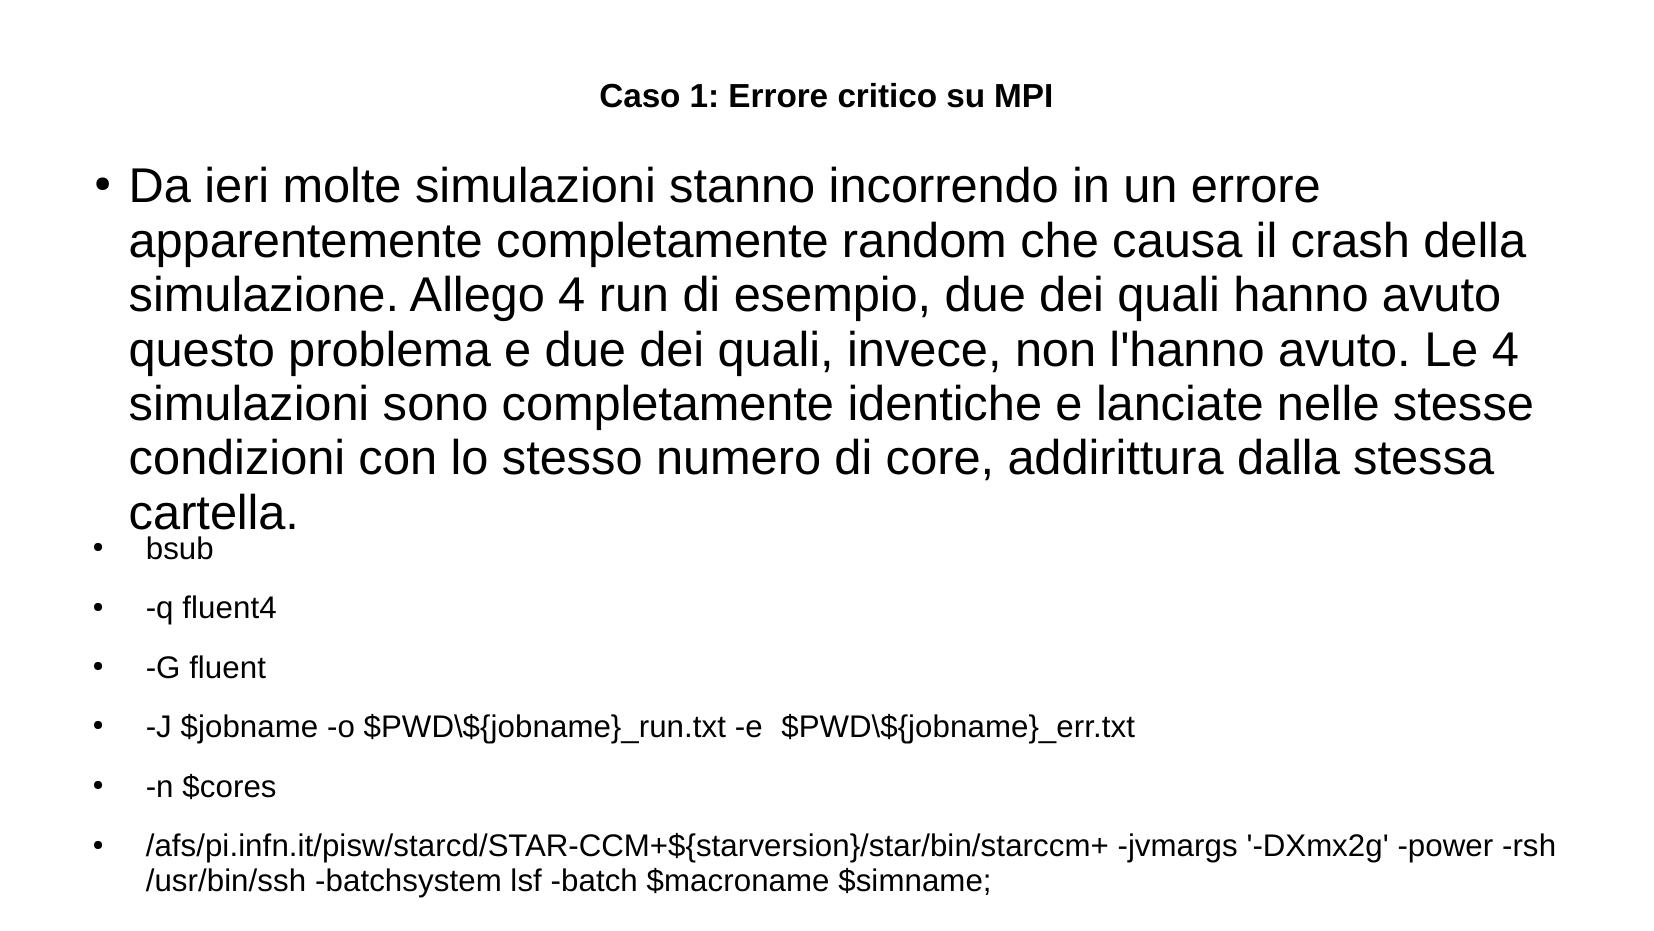

# Caso 1: Errore critico su MPI
Da ieri molte simulazioni stanno incorrendo in un errore apparentemente completamente random che causa il crash della simulazione. Allego 4 run di esempio, due dei quali hanno avuto questo problema e due dei quali, invece, non l'hanno avuto. Le 4 simulazioni sono completamente identiche e lanciate nelle stesse condizioni con lo stesso numero di core, addirittura dalla stessa cartella.
bsub
-q fluent4
-G fluent
-J $jobname -o $PWD\${jobname}_run.txt -e $PWD\${jobname}_err.txt
-n $cores
/afs/pi.infn.it/pisw/starcd/STAR-CCM+${starversion}/star/bin/starccm+ -jvmargs '-DXmx2g' -power -rsh /usr/bin/ssh -batchsystem lsf -batch $macroname $simname;